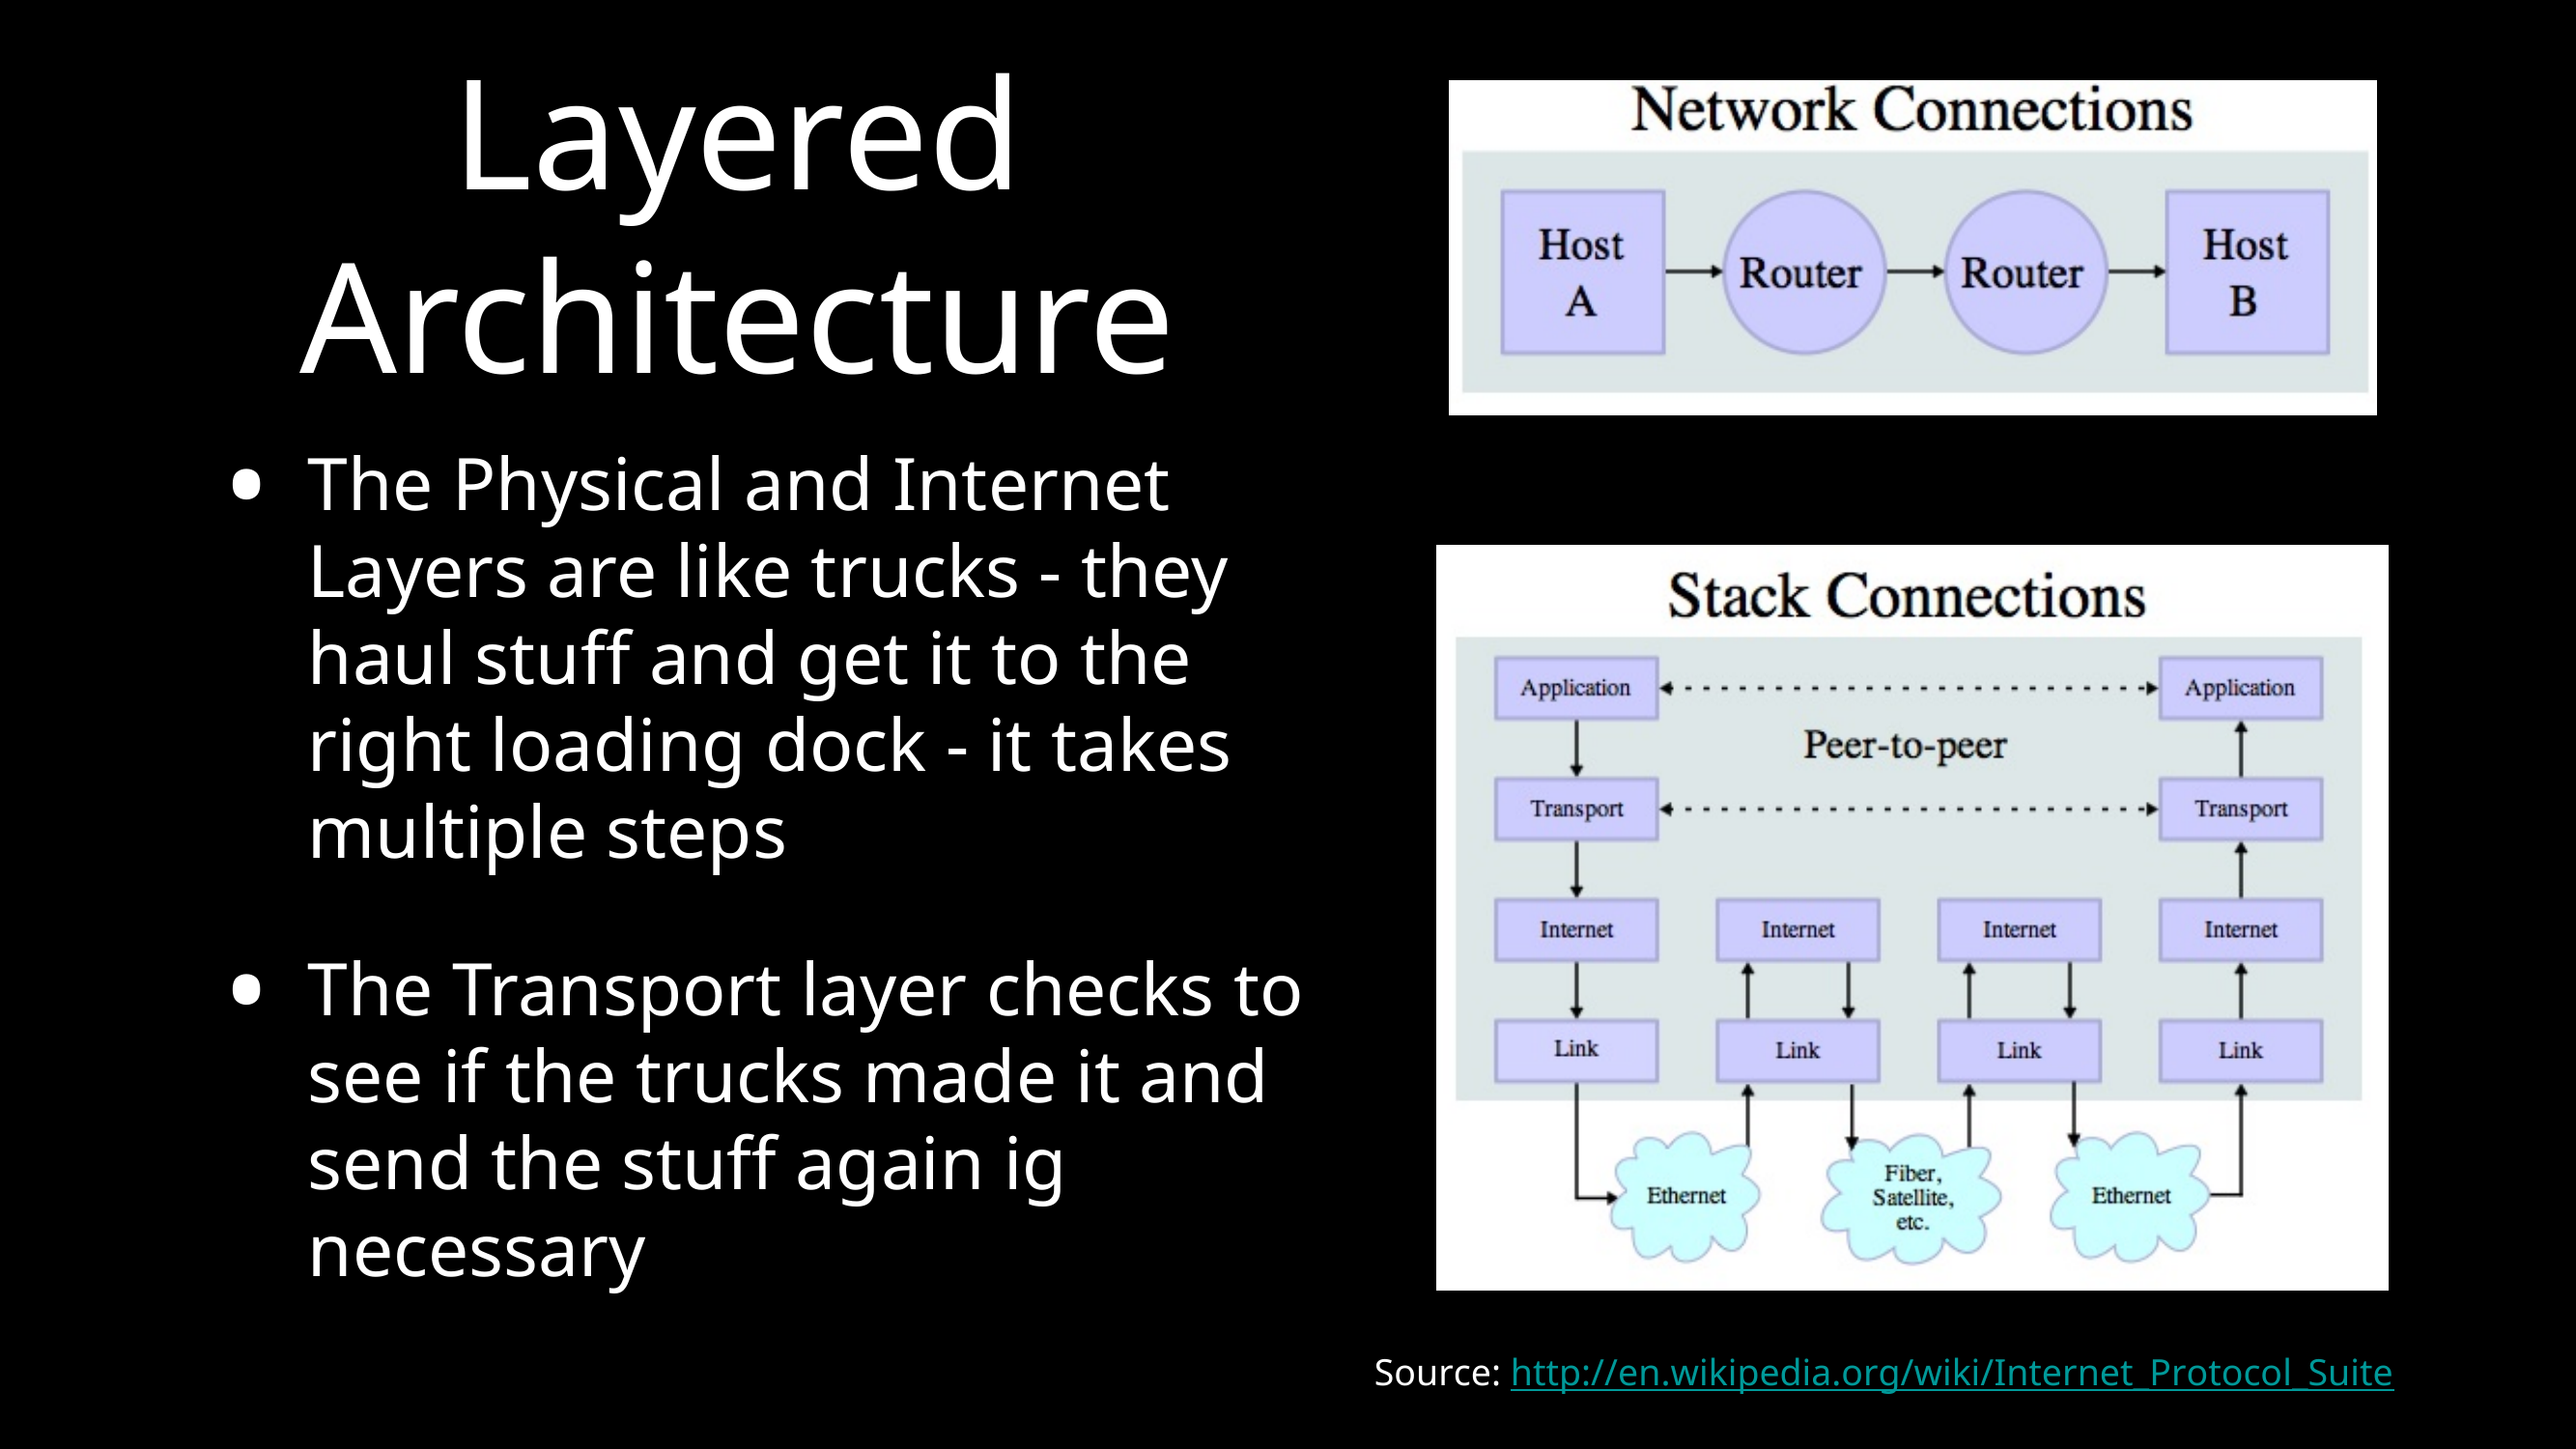

# Layered Architecture
The Physical and Internet Layers are like trucks - they haul stuff and get it to the right loading dock - it takes multiple steps
The Transport layer checks to see if the trucks made it and send the stuff again ig necessary
Source: http://en.wikipedia.org/wiki/Internet_Protocol_Suite